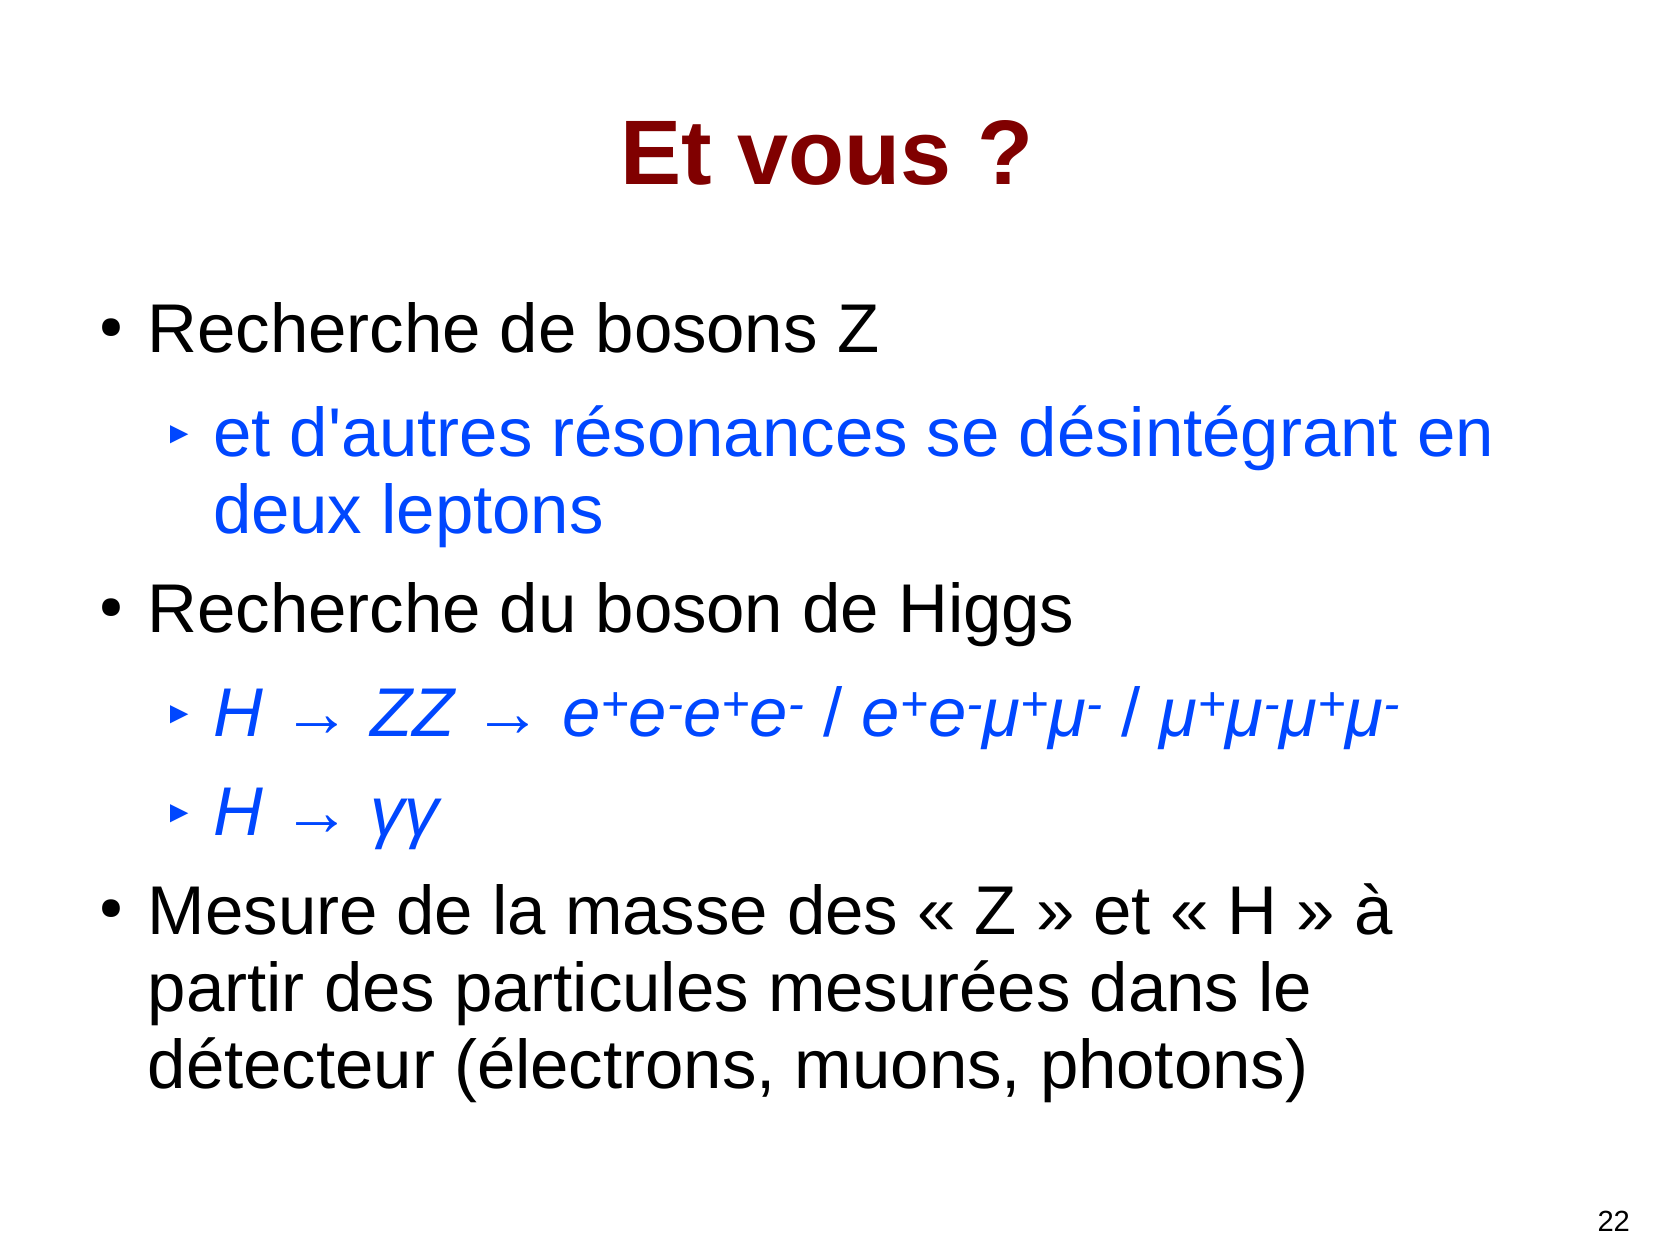

# Et vous ?
Recherche de bosons Z
et d'autres résonances se désintégrant en deux leptons
Recherche du boson de Higgs
H → ZZ → e+e-e+e- / e+e-μ+μ- / μ+μ-μ+μ-
H → γγ
Mesure de la masse des « Z » et « H » à partir des particules mesurées dans le détecteur (électrons, muons, photons)
22